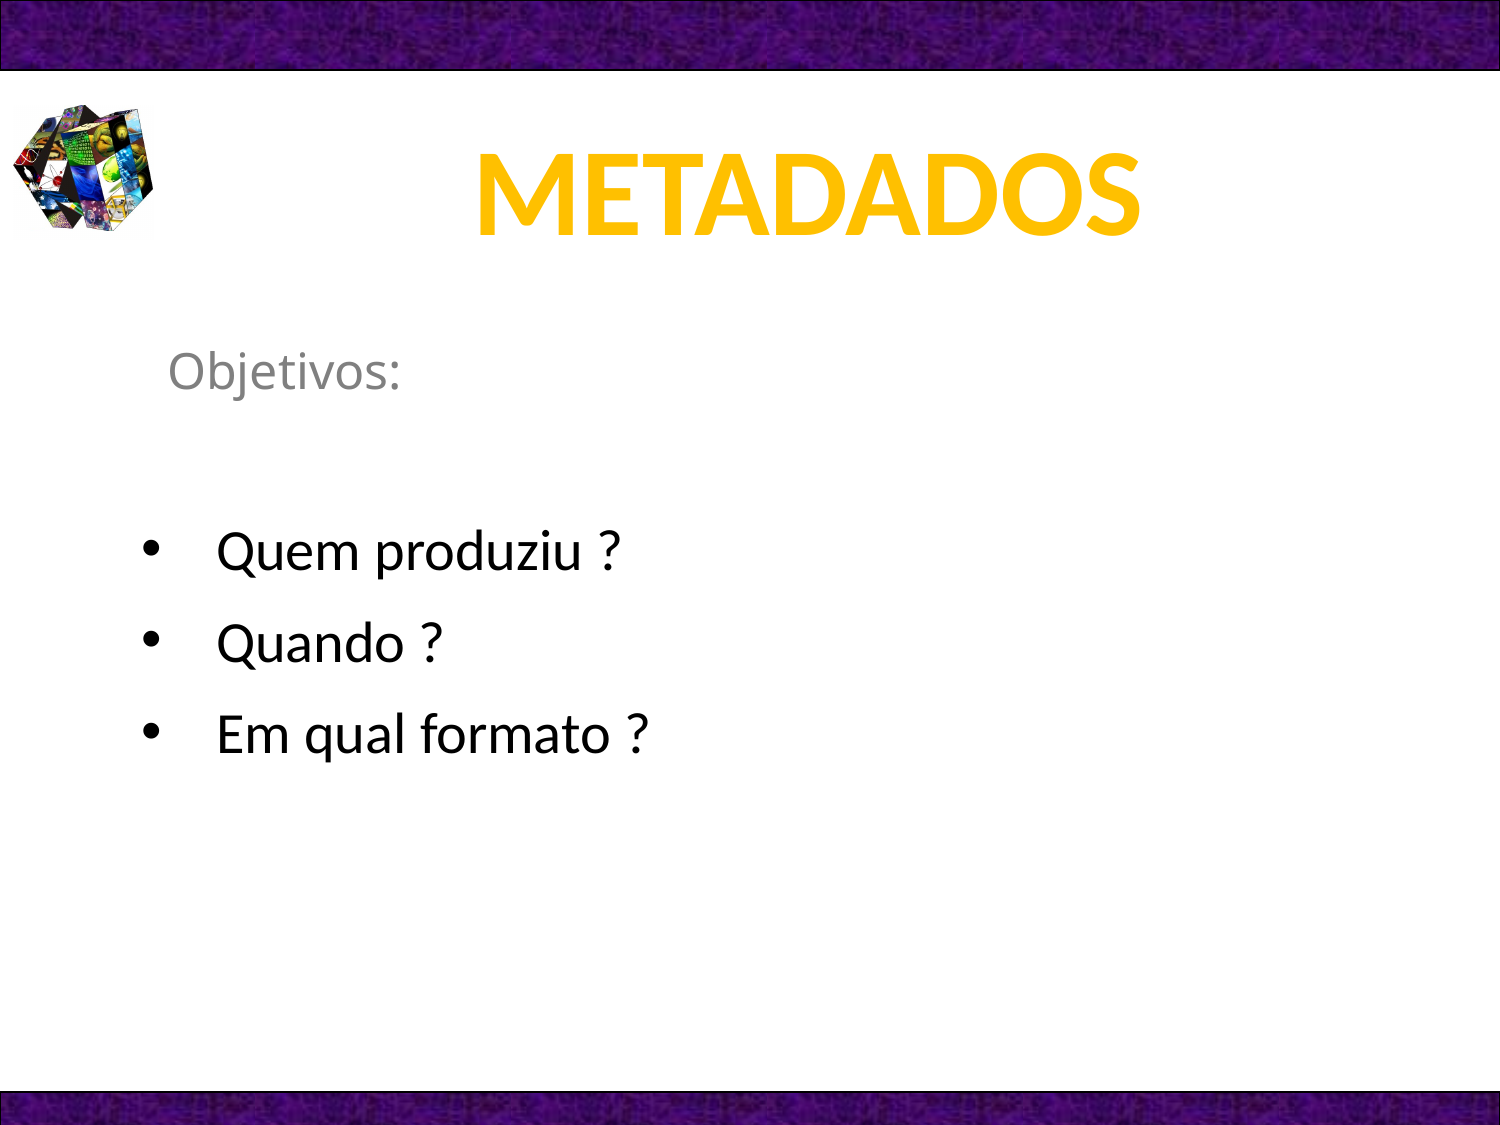

METADADOS
  Objetivos:
Quem produziu ?
Quando ?
Em qual formato ?